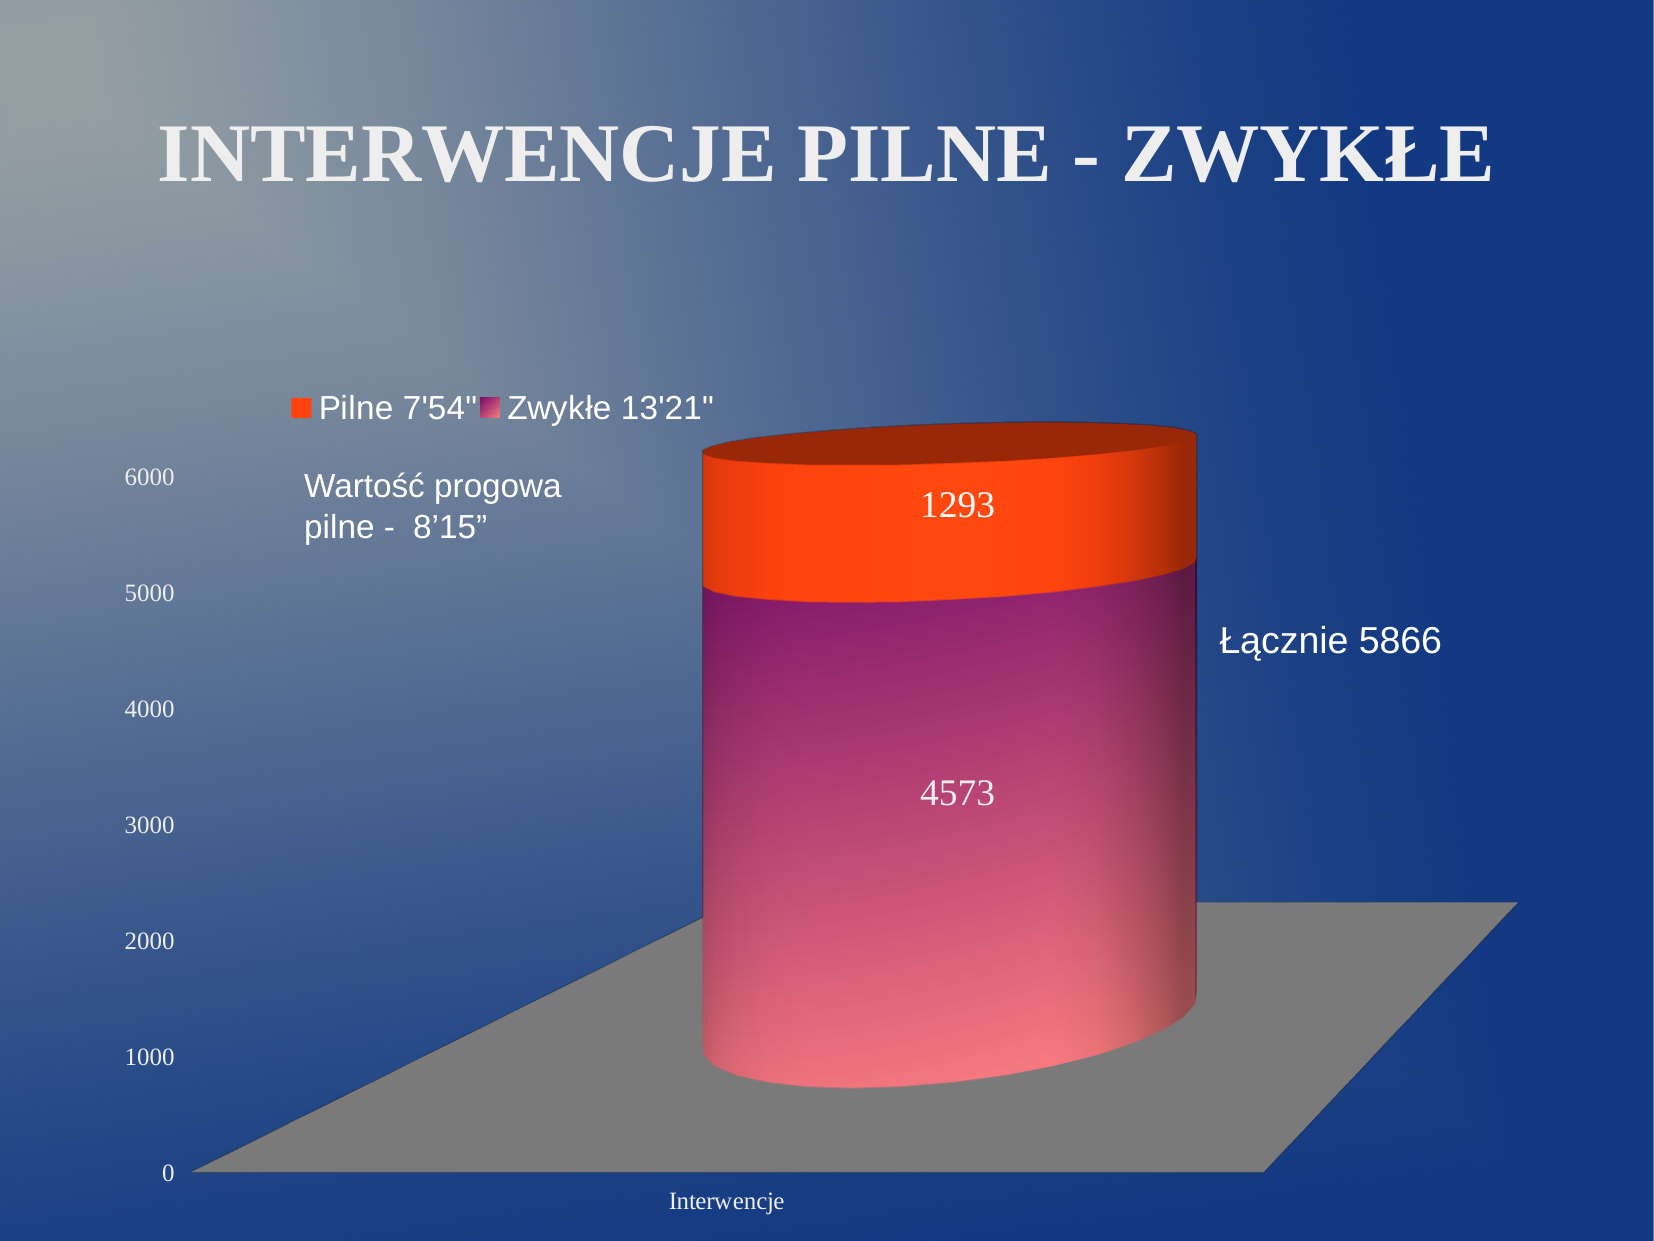

# INTERWENCJE PILNE - ZWYKŁE
[unsupported chart]
Wartość progowa
pilne - 8’15”
Łącznie 5866